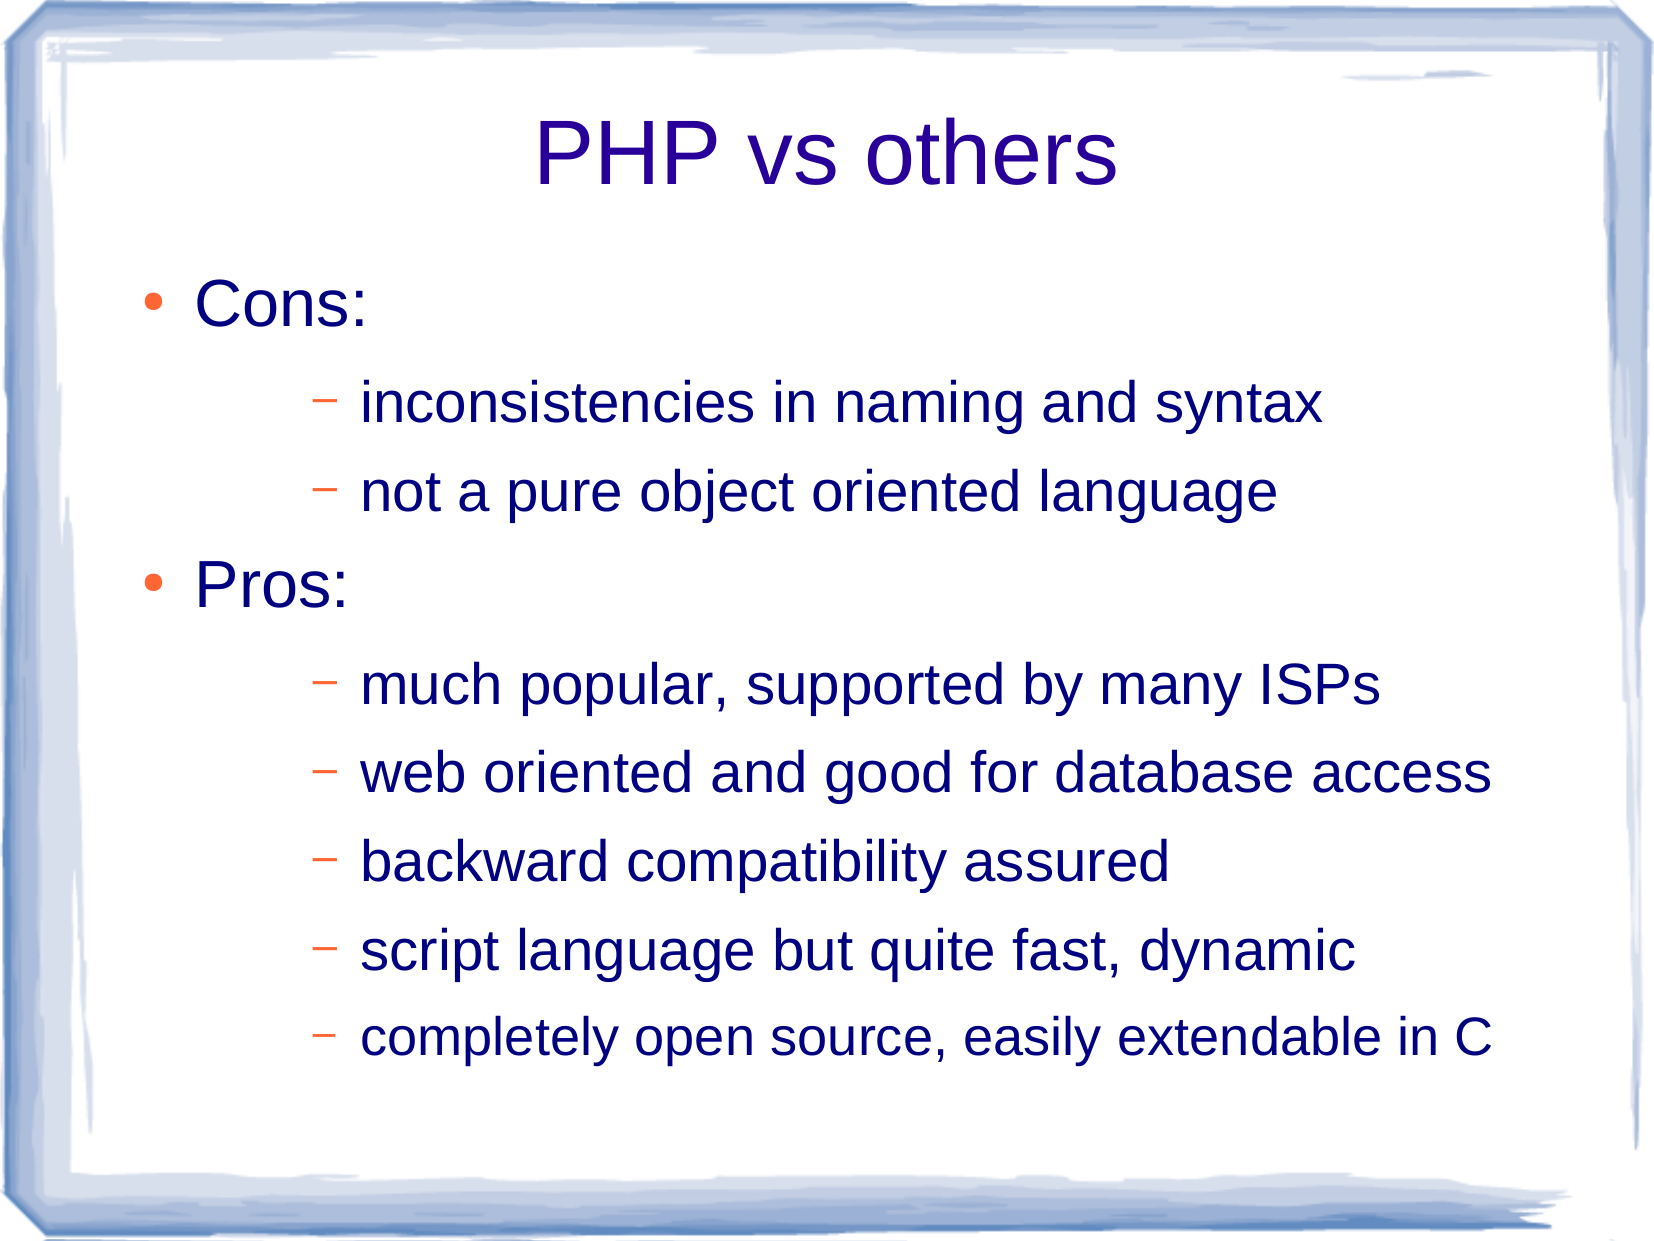

# PHP vs others
Cons:
inconsistencies in naming and syntax
not a pure object oriented language
Pros:
much popular, supported by many ISPs
web oriented and good for database access
backward compatibility assured
script language but quite fast, dynamic
completely open source, easily extendable in C